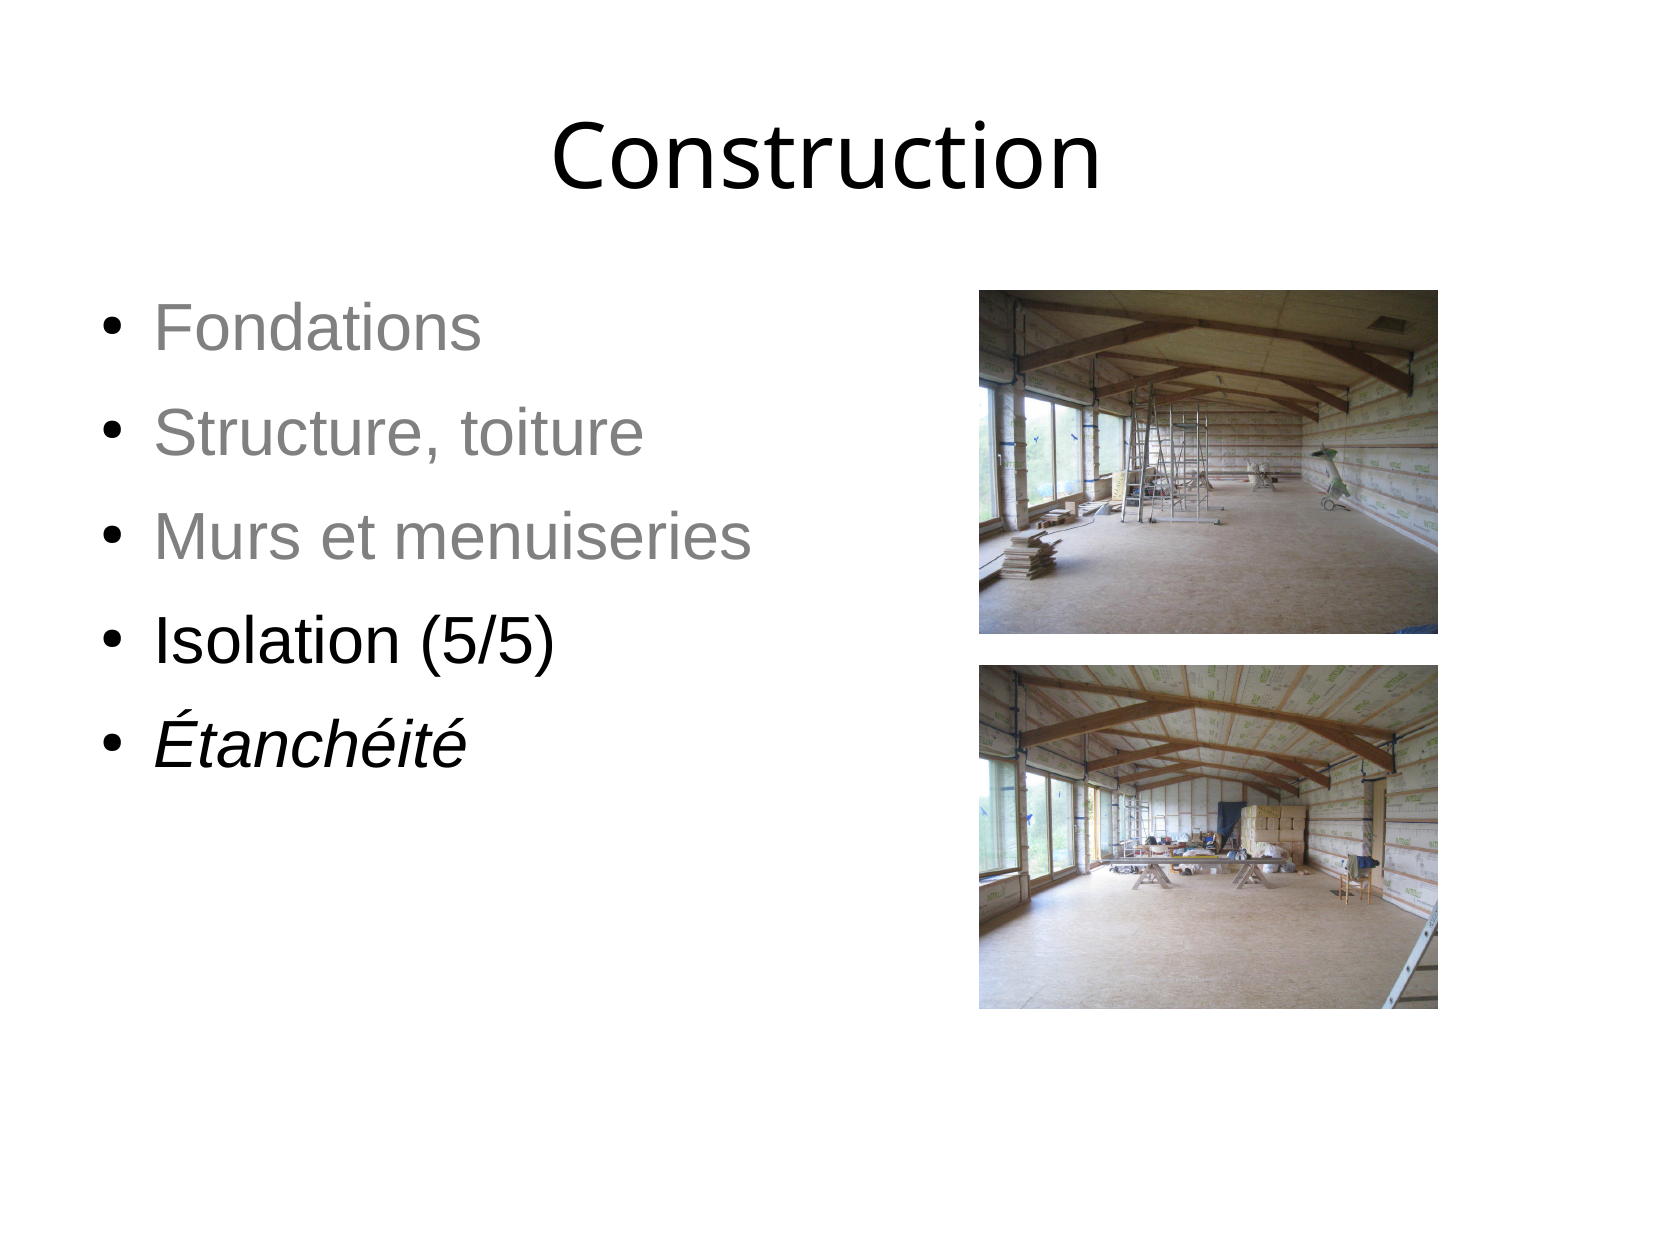

# Construction
Fondations
Structure, toiture
Murs et menuiseries
Isolation (5/5)
Étanchéité